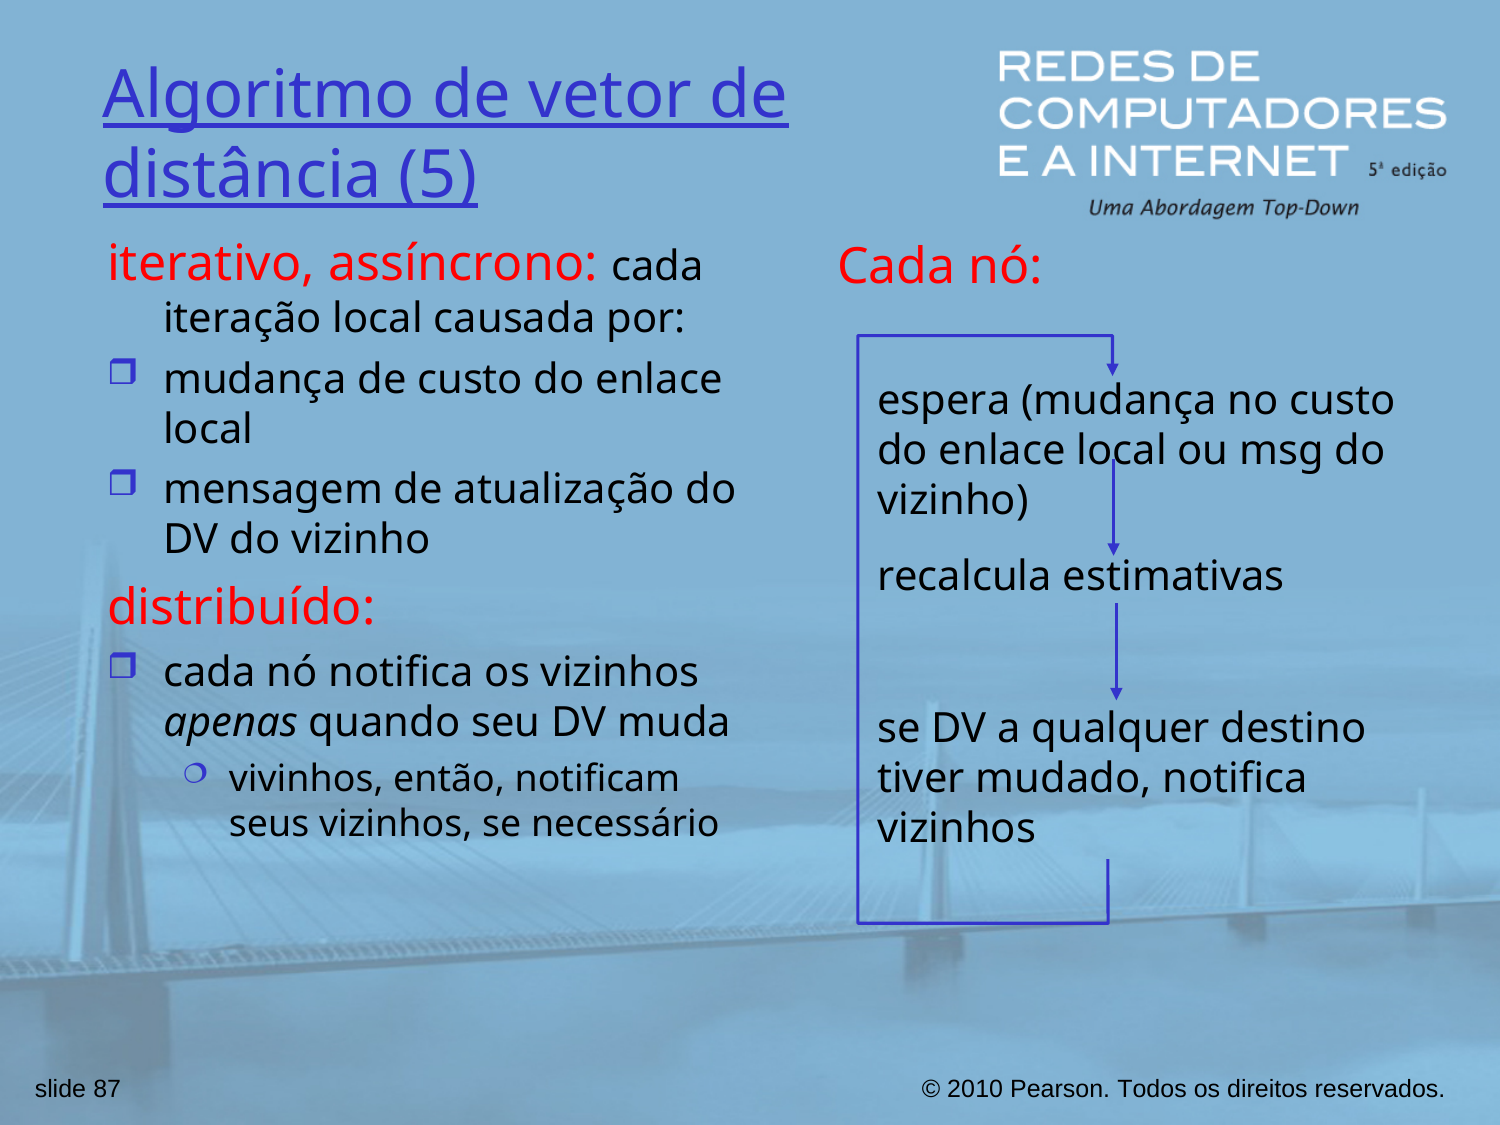

# Algoritmo de vetor de distância (5)
iterativo, assíncrono: cada iteração local causada por:
mudança de custo do enlace local
mensagem de atualização do DV do vizinho
distribuído:
cada nó notifica os vizinhos apenas quando seu DV muda
vivinhos, então, notificam seus vizinhos, se necessário
Cada nó:
espera (mudança no custo do enlace local ou msg do vizinho)
recalcula estimativas
se DV a qualquer destino tiver mudado, notifica vizinhos